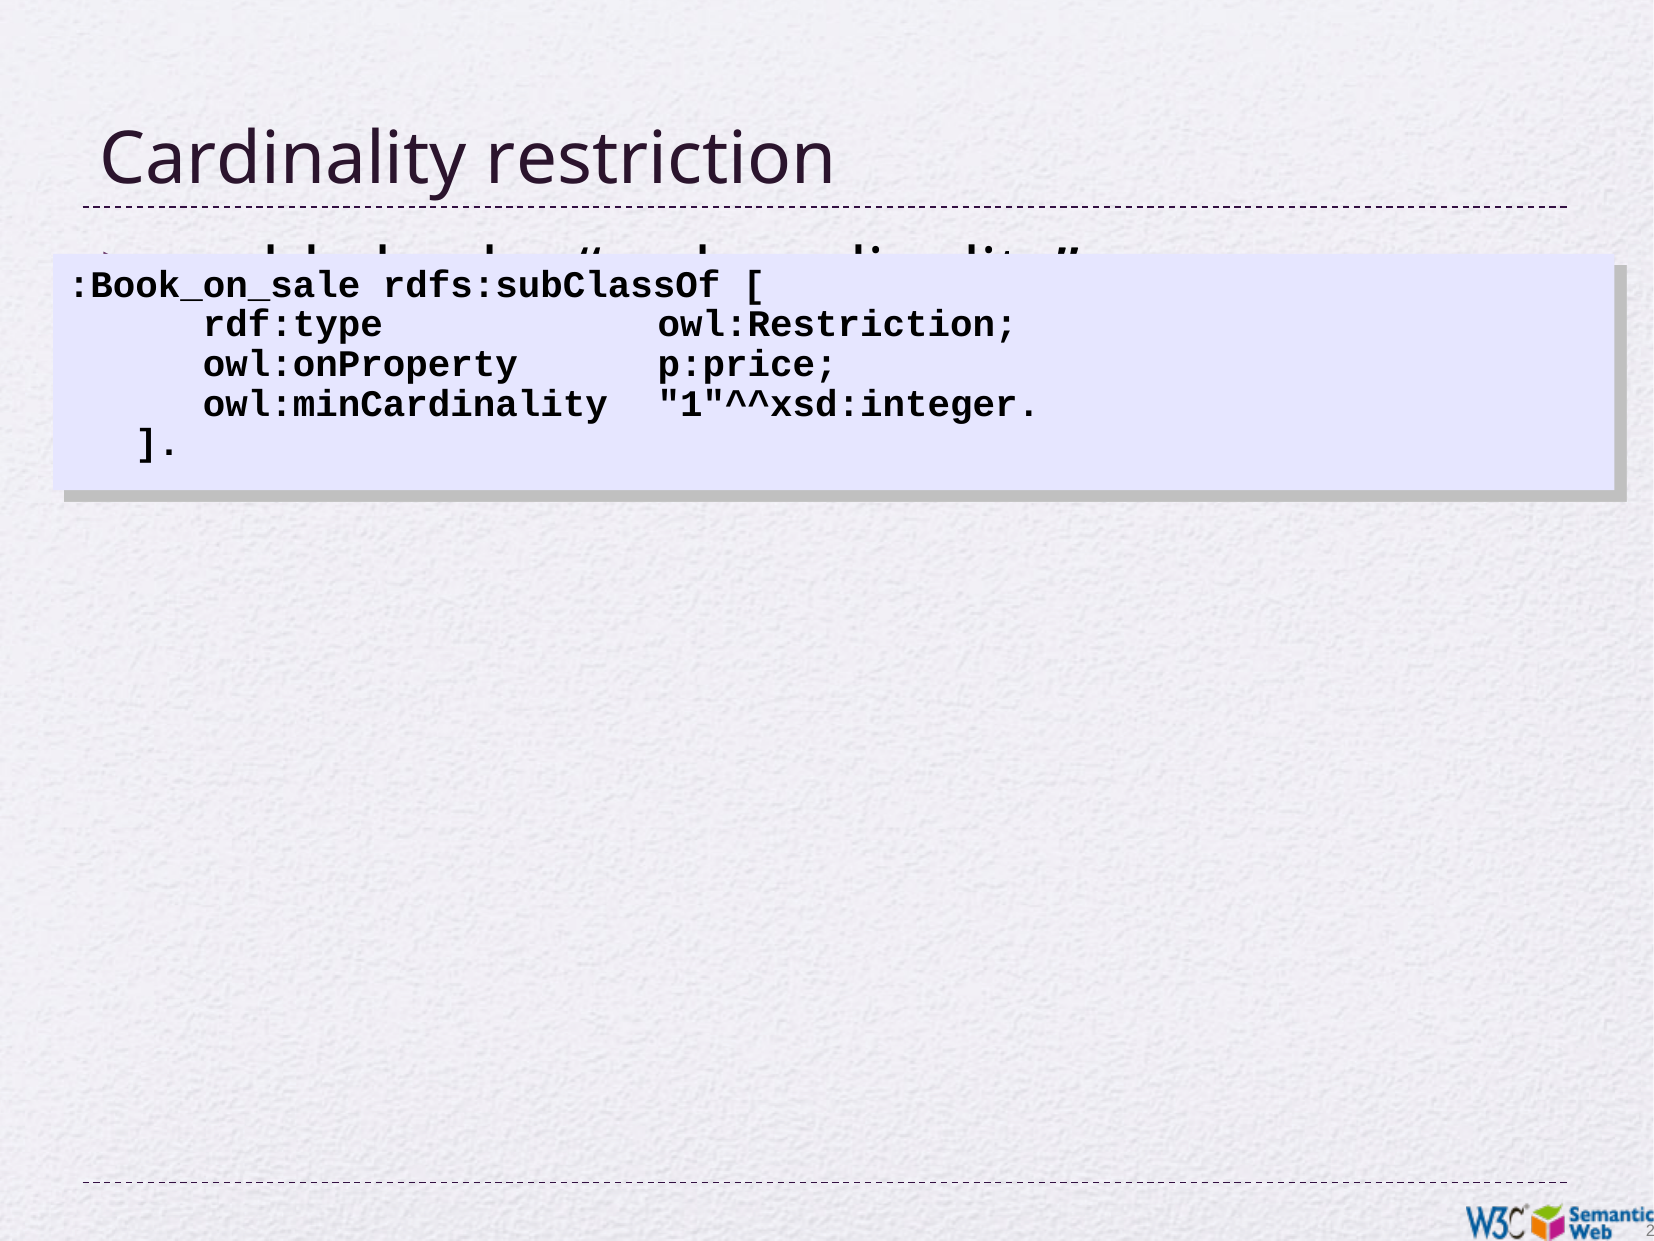

# Cardinality restriction
could also be “owl:cardinality” or “owl:maxCardinality”
:Book_on_sale rdfs:subClassOf [
 rdf:type 	owl:Restriction;
 owl:onProperty 	p:price;
 owl:minCardinality	"1"^^xsd:integer.
 ].